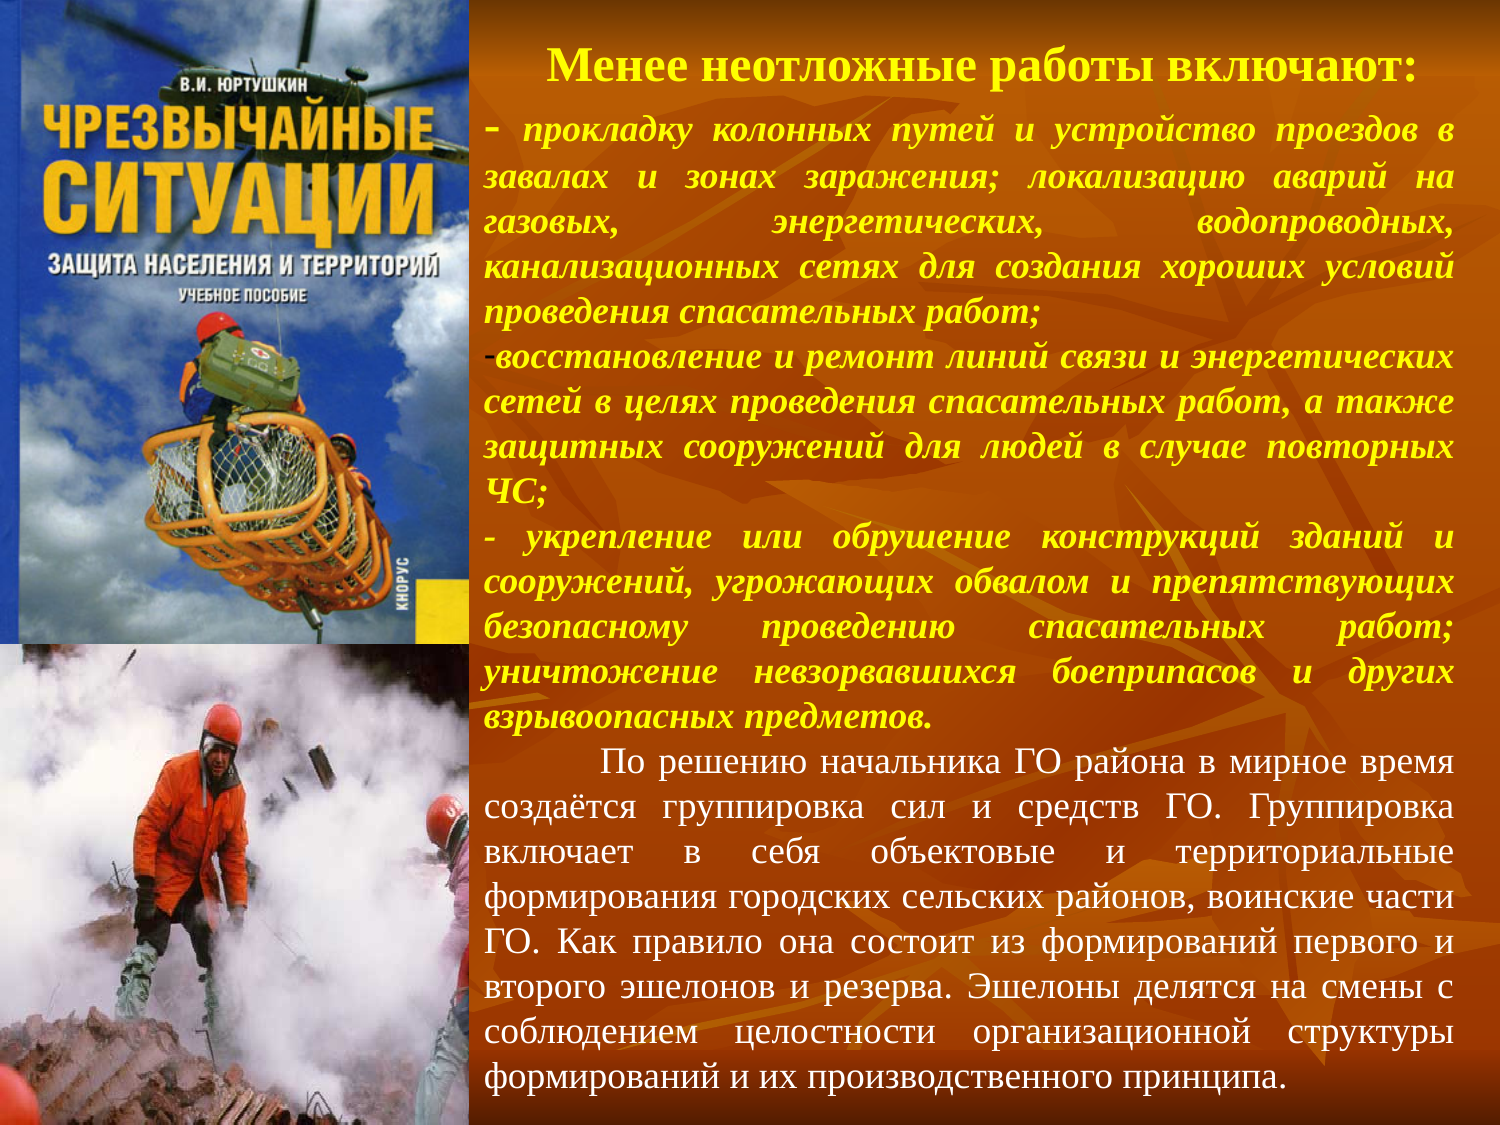

Менее неотложные работы включают:
- прокладку колонных путей и устройство проездов в завалах и зонах заражения; локализацию аварий на газовых, энергетических, водопроводных, канализационных сетях для создания хороших условий проведения спасательных работ;
восстановление и ремонт линий связи и энергетических сетей в целях проведения спасательных работ, а также защитных сооружений для людей в случае повторных ЧС;
- укрепление или обрушение конструкций зданий и сооружений, угрожающих обвалом и препятствующих безопасному проведению спасательных работ; уничтожение невзорвавшихся боеприпасов и других взрывоопасных предметов.
 По решению начальника ГО района в мирное время создаётся группировка сил и средств ГО. Группировка включает в себя объектовые и территориальные формирования городских сельских районов, воинские части ГО. Как правило она состоит из формирований первого и второго эшелонов и резерва. Эшелоны делятся на смены с соблюдением целостности организационной структуры формирований и их производственного принципа.